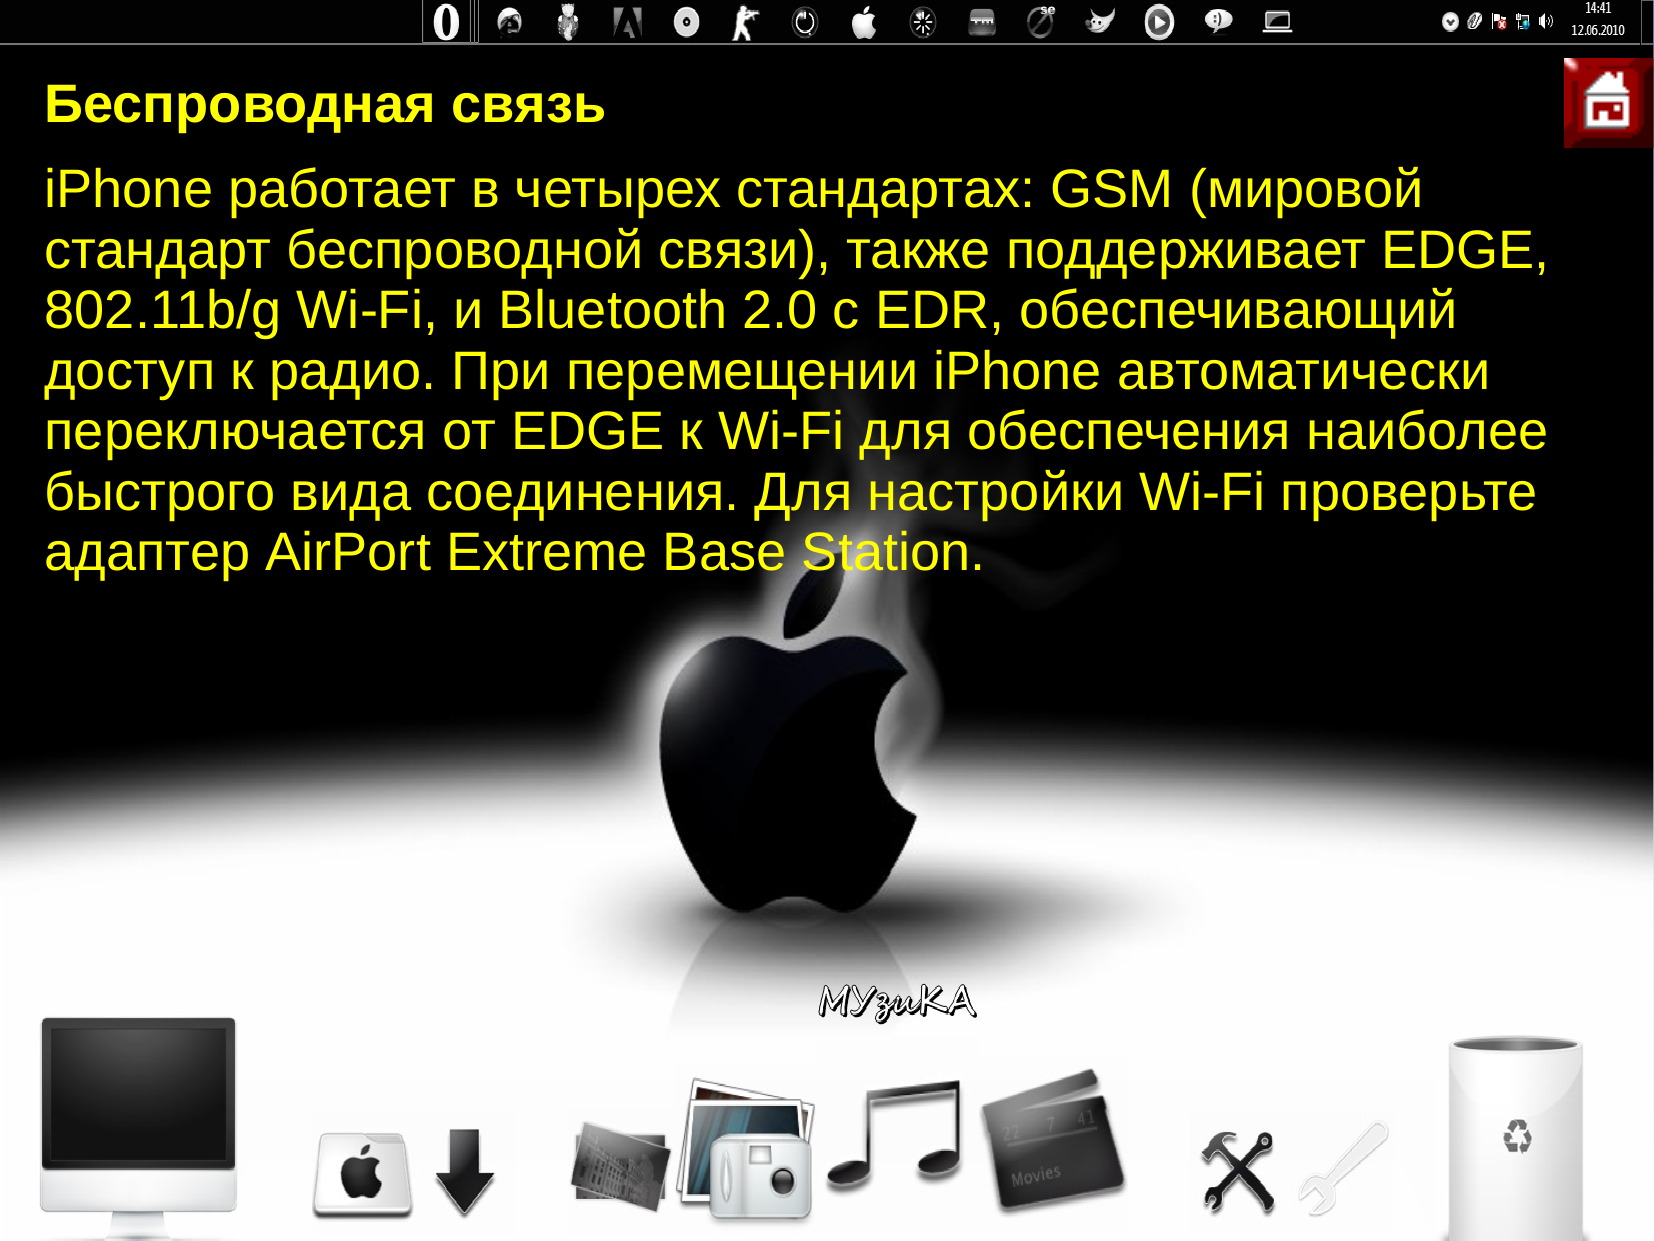

Беспроводная связь
iPhone работает в четырех стандартах: GSM (мировой стандарт беспроводной связи), также поддерживает EDGE, 802.11b/g Wi-Fi, и Bluetooth 2.0 с EDR, обеспечивающий доступ к радио. При перемещении iPhone автоматически переключается от EDGE к Wi-Fi для обеспечения наиболее быстрого вида соединения. Для настройки Wi-Fi проверьте адаптер AirPort Extreme Base Station.